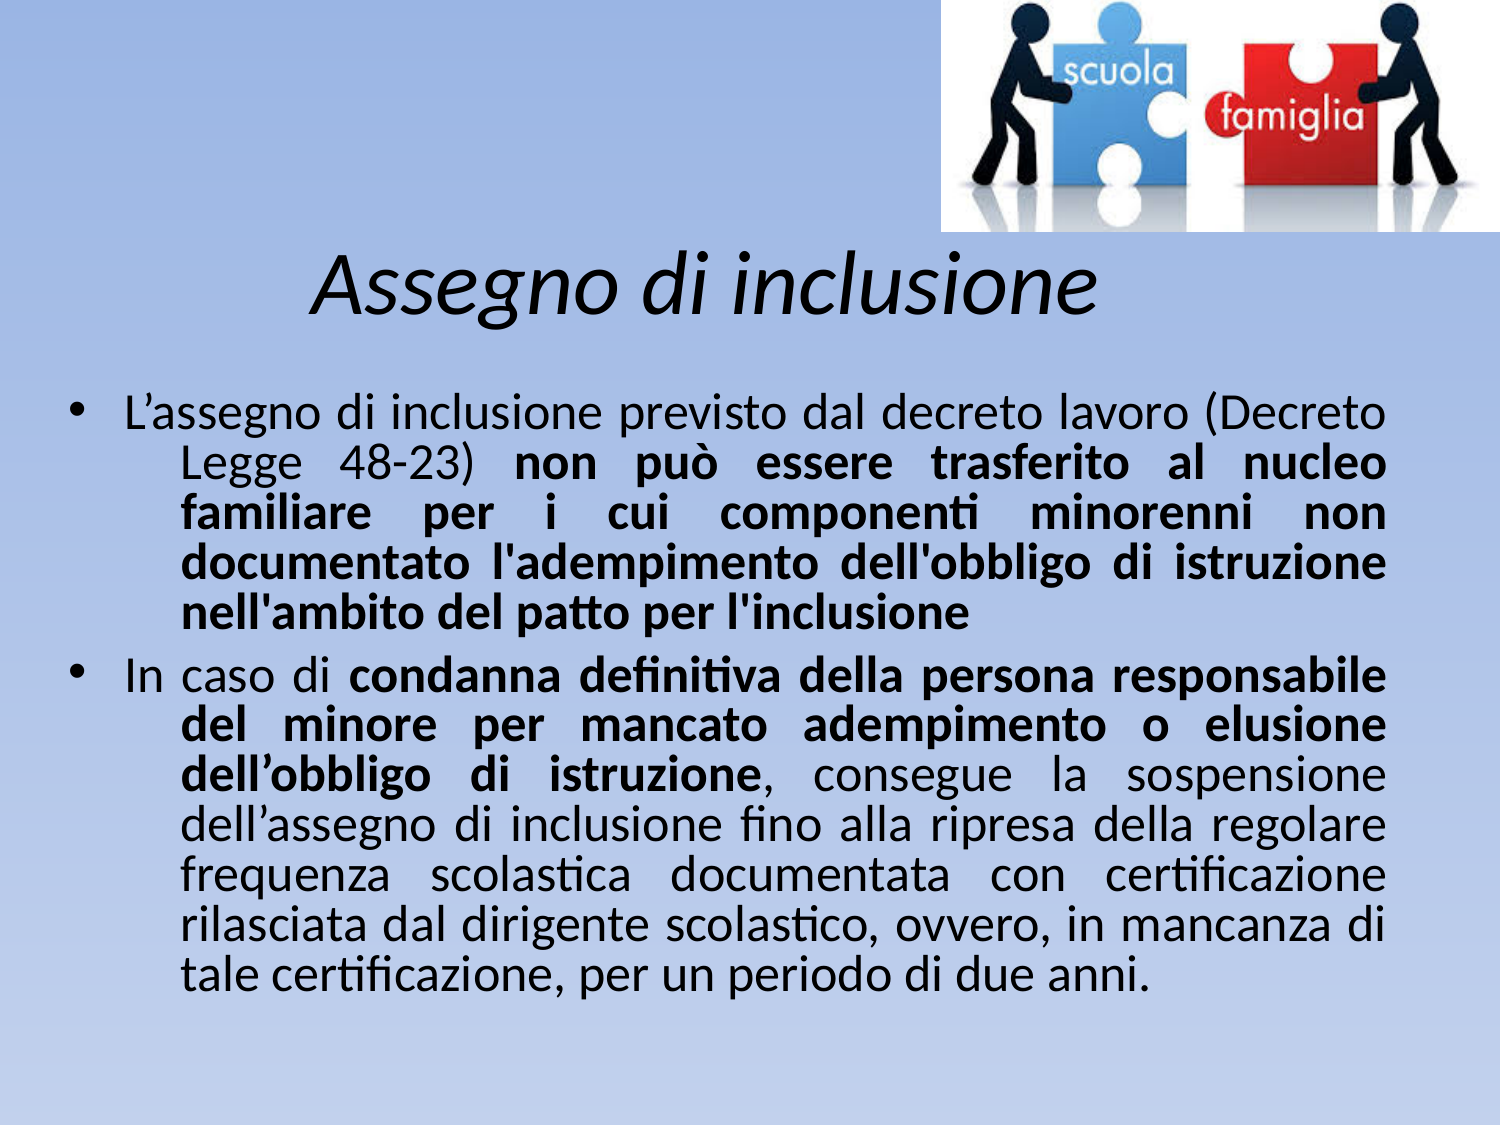

# Assegno di inclusione
L’assegno di inclusione previsto dal decreto lavoro (Decreto Legge 48-23) non può essere trasferito al nucleo familiare per i cui componenti minorenni non documentato l'adempimento dell'obbligo di istruzione nell'ambito del patto per l'inclusione
In caso di condanna definitiva della persona responsabile del minore per mancato adempimento o elusione dell’obbligo di istruzione, consegue la sospensione dell’assegno di inclusione fino alla ripresa della regolare frequenza scolastica documentata con certificazione rilasciata dal dirigente scolastico, ovvero, in mancanza di tale certificazione, per un periodo di due anni.